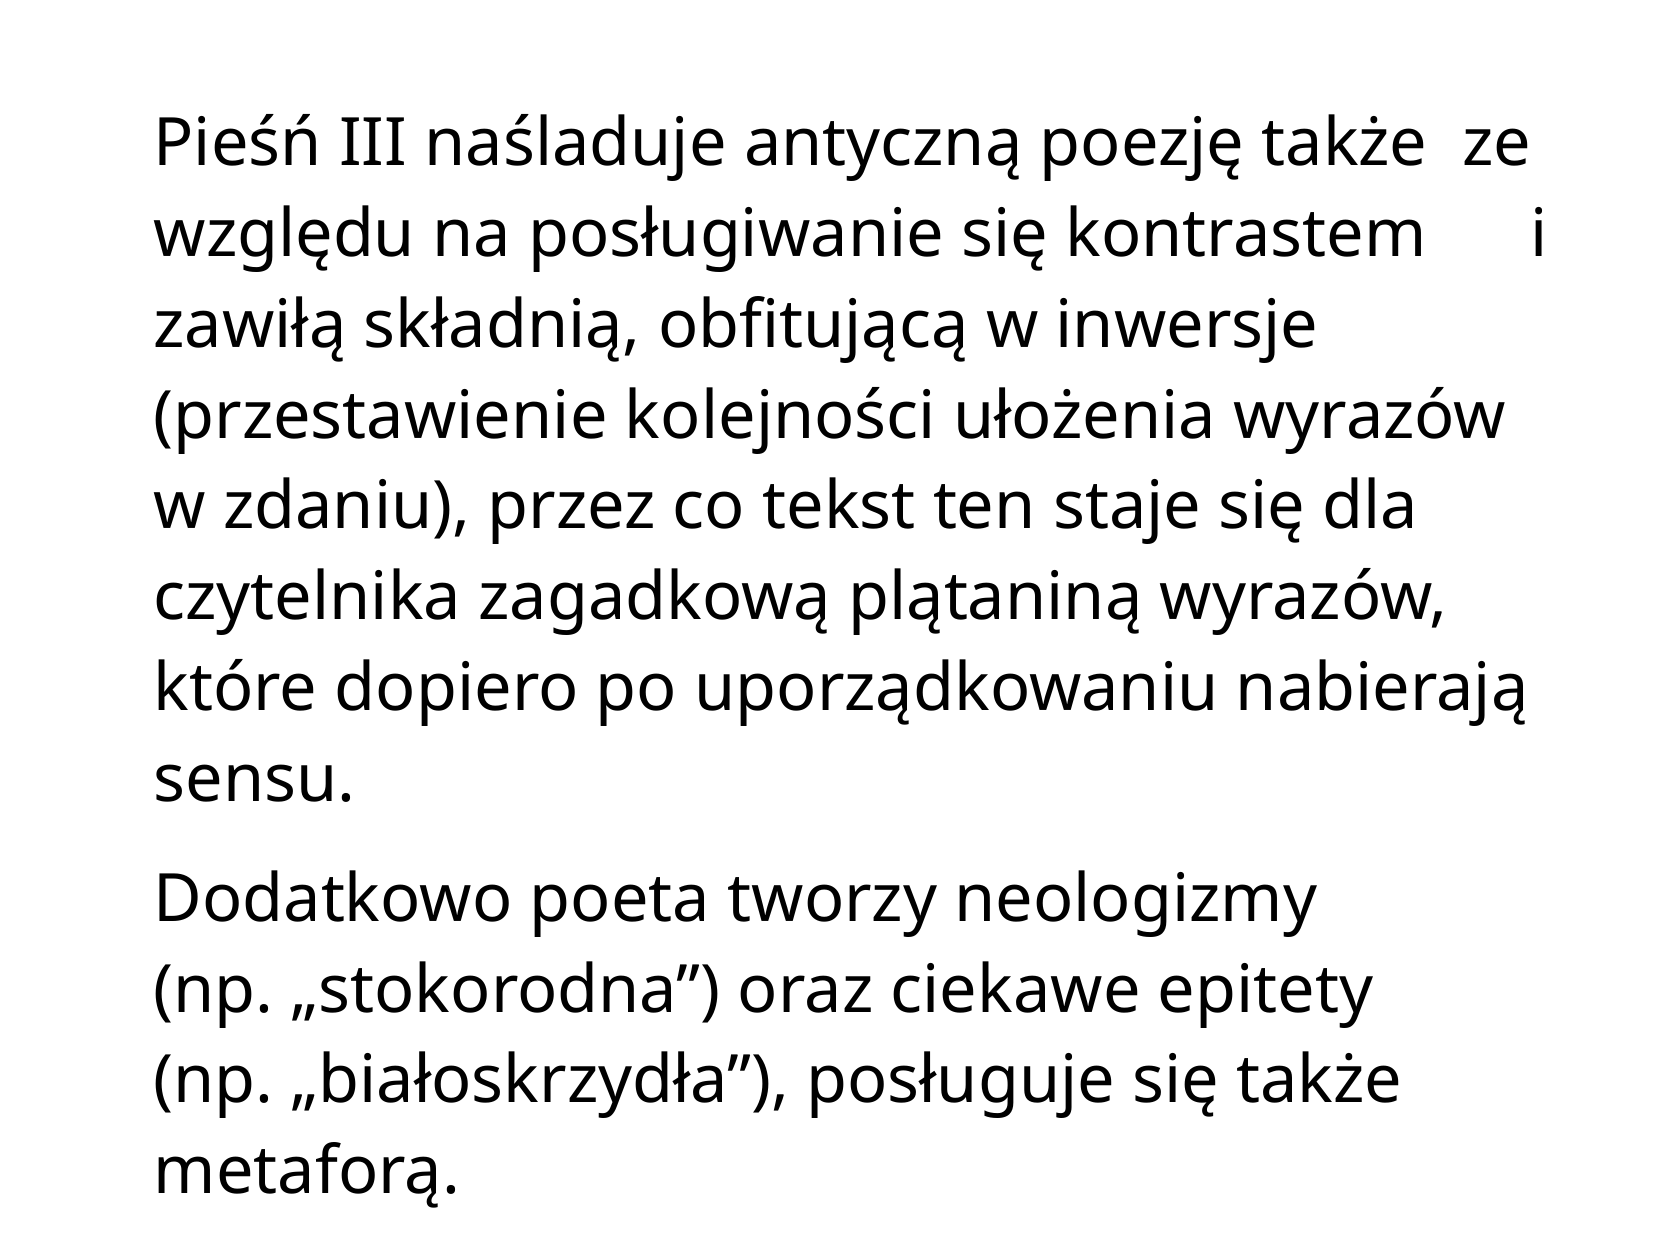

#
Pieśń III naśladuje antyczną poezję także ze względu na posługiwanie się kontrastem i zawiłą składnią, obfitującą w inwersje (przestawienie kolejności ułożenia wyrazów w zdaniu), przez co tekst ten staje się dla czytelnika zagadkową plątaniną wyrazów, które dopiero po uporządkowaniu nabierają sensu.
Dodatkowo poeta tworzy neologizmy (np. „stokorodna”) oraz ciekawe epitety (np. „białoskrzydła”), posługuje się także metaforą.